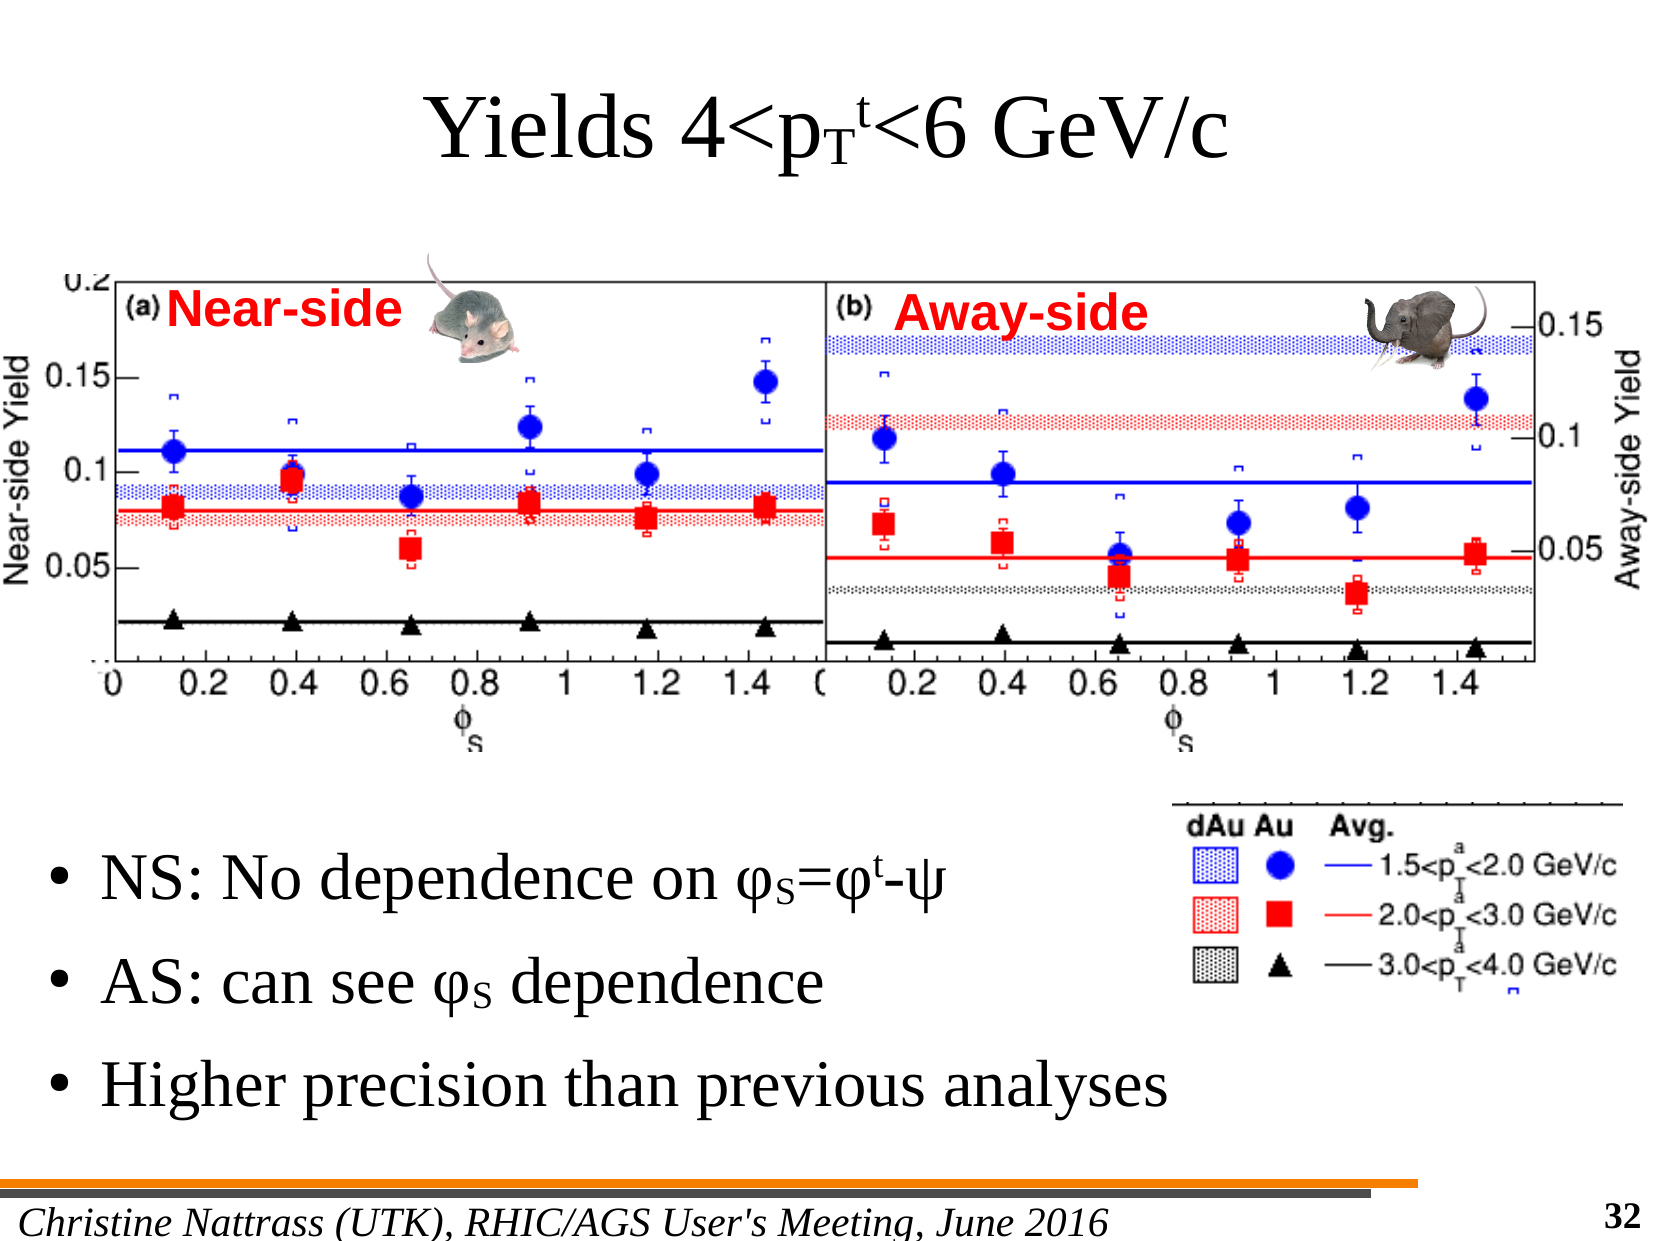

# Yields 4<pTt<6 GeV/c
 Near-side
Away-side
NS: No dependence on φS=φt-ψ
AS: can see φS dependence
Higher precision than previous analyses